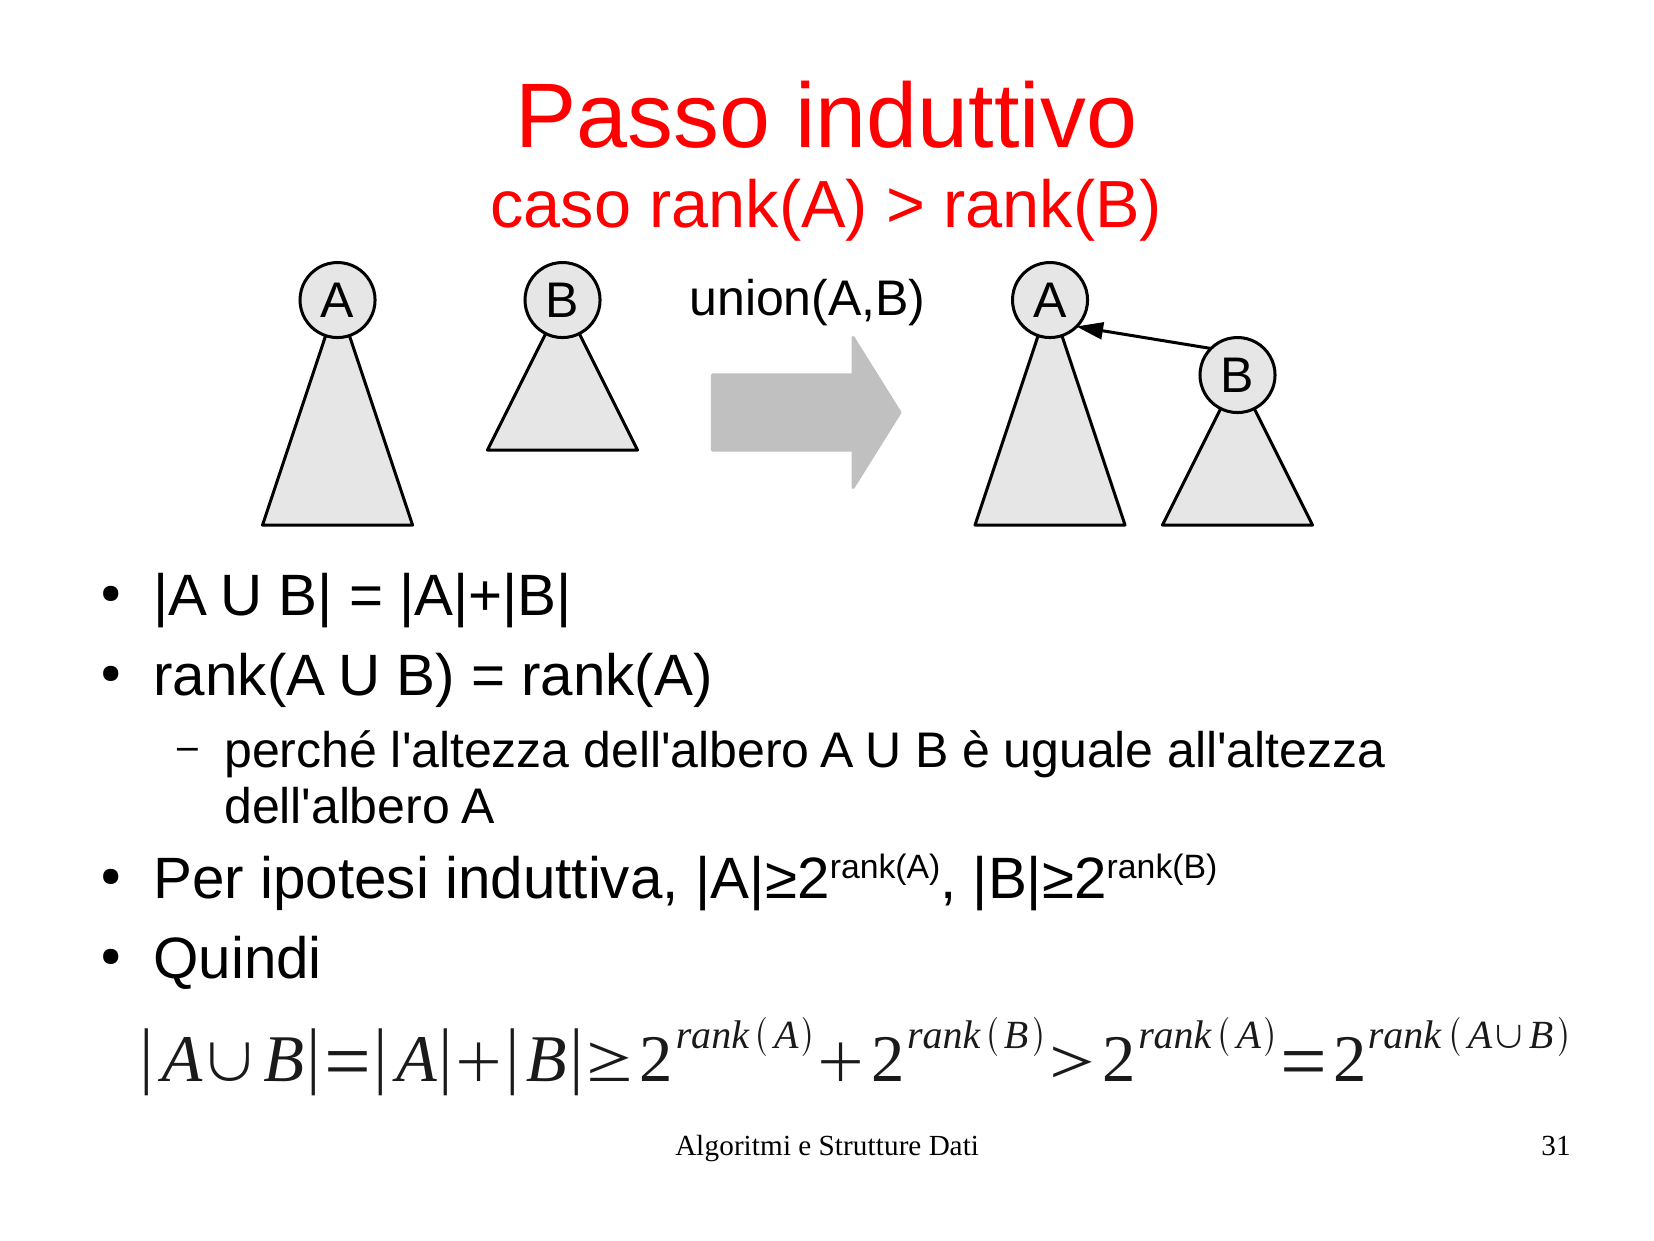

# Passo induttivo caso rank(A) > rank(B)
A
B
union(A,B)
A
B
|A U B| = |A|+|B|
rank(A U B) = rank(A)
perché l'altezza dell'albero A U B è uguale all'altezza dell'albero A
Per ipotesi induttiva, |A|≥2rank(A), |B|≥2rank(B)
Quindi
Algoritmi e Strutture Dati
31